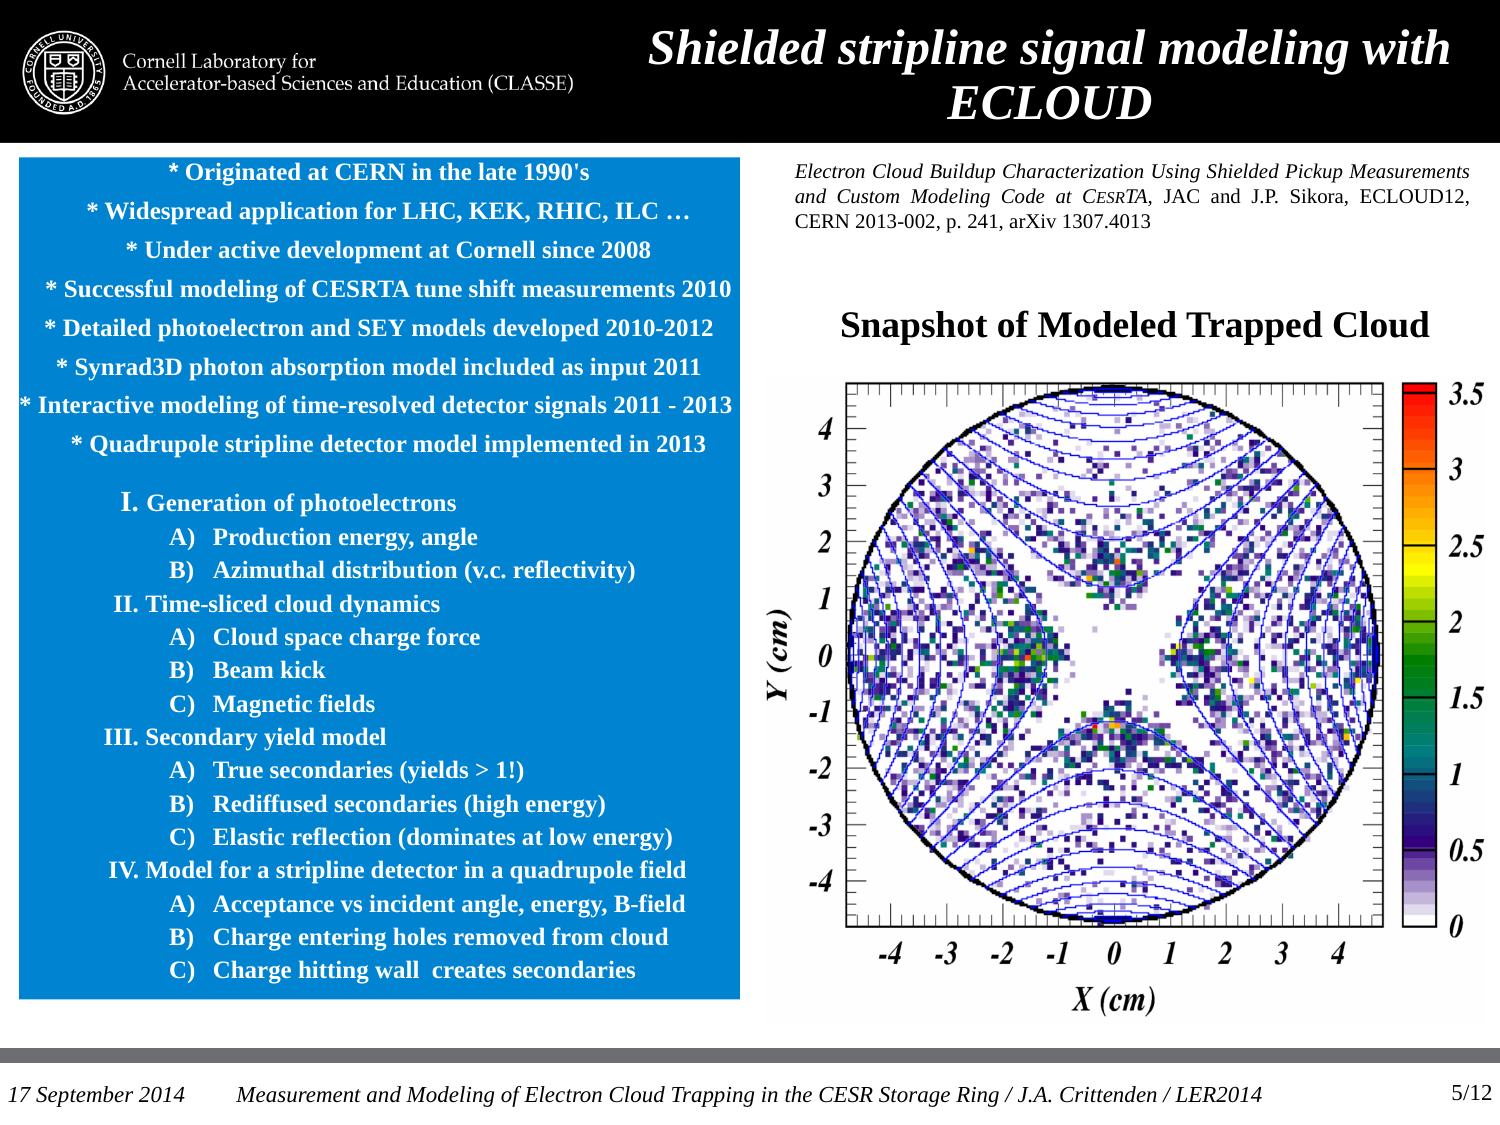

# Shielded stripline signal modeling with ECLOUD
Electron Cloud Buildup Characterization Using Shielded Pickup Measurements and Custom Modeling Code at CESRTA, JAC and J.P. Sikora, ECLOUD12, CERN 2013-002, p. 241, arXiv 1307.4013
* Originated at CERN in the late 1990's
 * Widespread application for LHC, KEK, RHIC, ILC …
 * Under active development at Cornell since 2008
 * Successful modeling of CESRTA tune shift measurements 2010
* Detailed photoelectron and SEY models developed 2010-2012
* Synrad3D photon absorption model included as input 2011
* Interactive modeling of time-resolved detector signals 2011 - 2013
 * Quadrupole stripline detector model implemented in 2013
 Generation of photoelectrons
 Production energy, angle
 Azimuthal distribution (v.c. reflectivity)
 Time-sliced cloud dynamics
 Cloud space charge force
 Beam kick
 Magnetic fields
 Secondary yield model
 True secondaries (yields > 1!)
 Rediffused secondaries (high energy)
 Elastic reflection (dominates at low energy)
 Model for a stripline detector in a quadrupole field
 Acceptance vs incident angle, energy, B-field
 Charge entering holes removed from cloud
 Charge hitting wall creates secondaries
Snapshot of Modeled Trapped Cloud